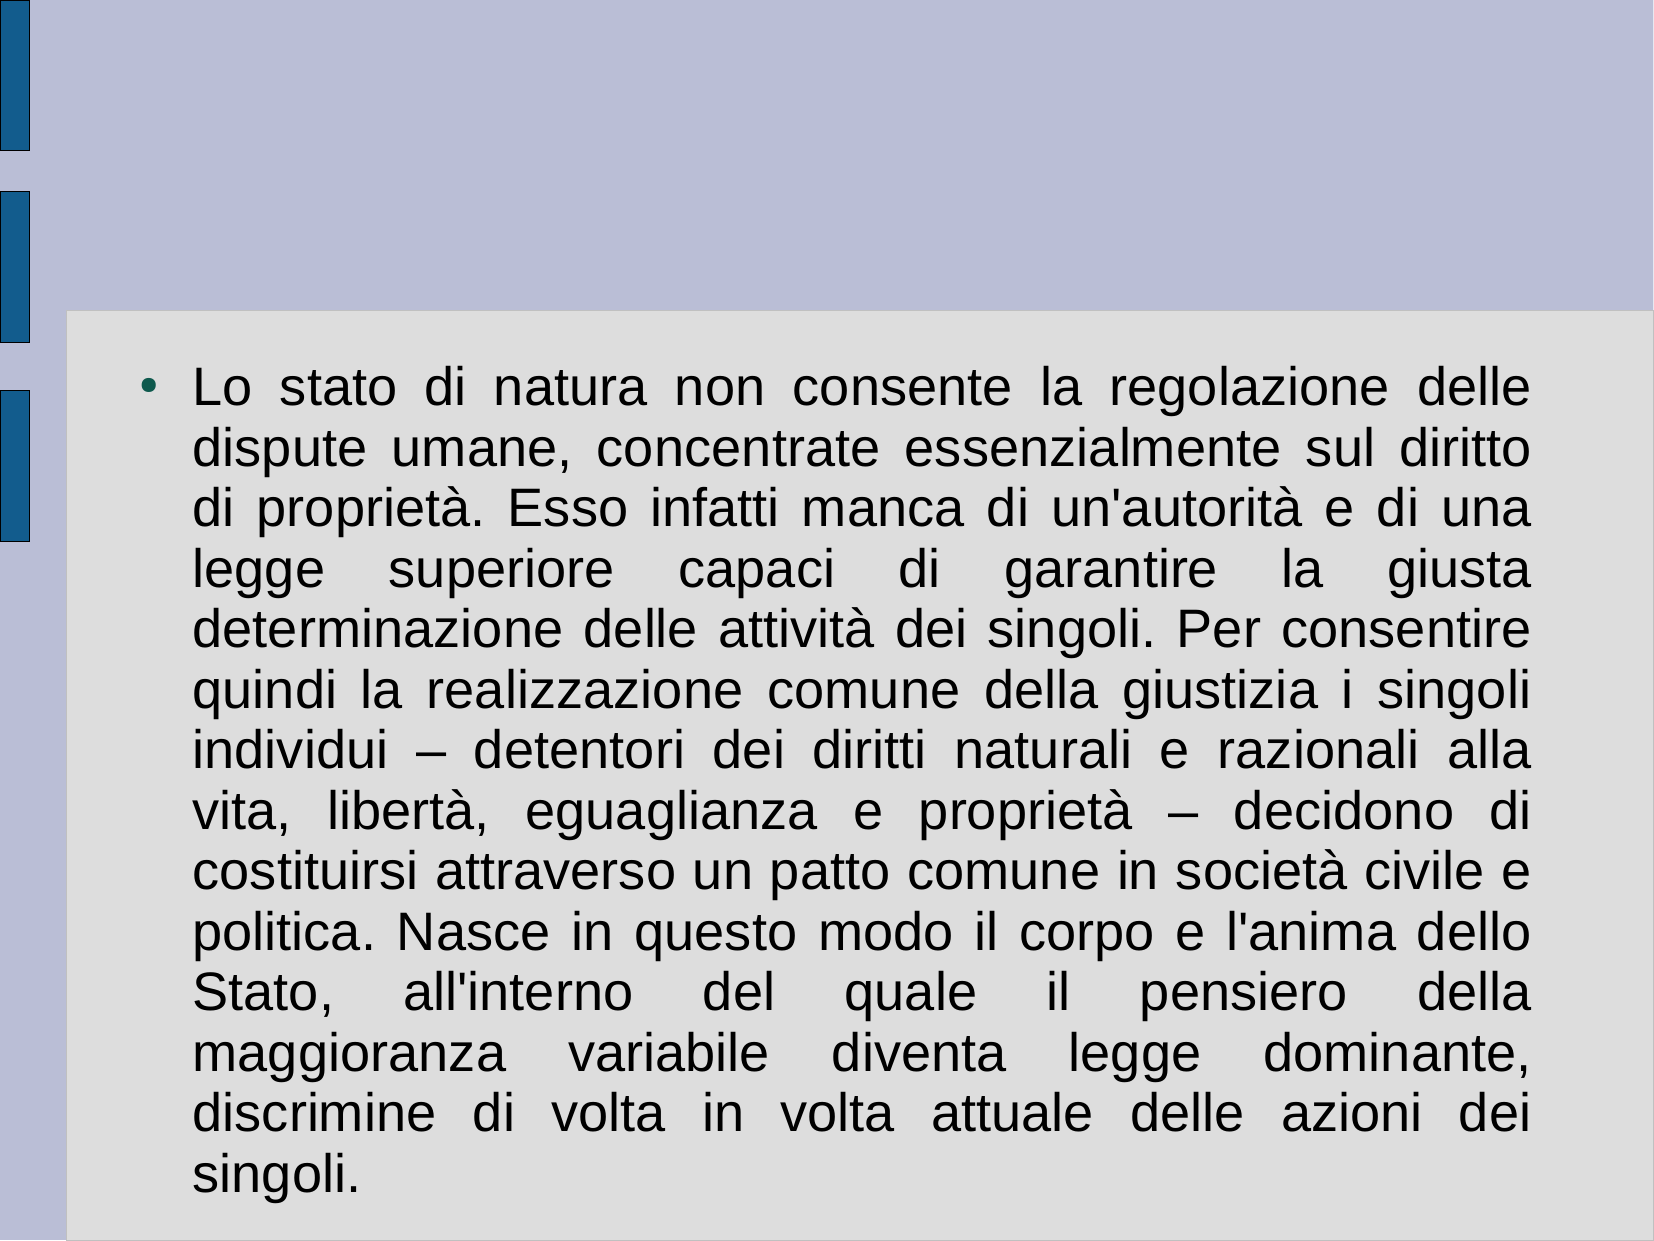

#
Lo stato di natura non consente la regolazione delle dispute umane, concentrate essenzialmente sul diritto di proprietà. Esso infatti manca di un'autorità e di una legge superiore capaci di garantire la giusta determinazione delle attività dei singoli. Per consentire quindi la realizzazione comune della giustizia i singoli individui – detentori dei diritti naturali e razionali alla vita, libertà, eguaglianza e proprietà – decidono di costituirsi attraverso un patto comune in società civile e politica. Nasce in questo modo il corpo e l'anima dello Stato, all'interno del quale il pensiero della maggioranza variabile diventa legge dominante, discrimine di volta in volta attuale delle azioni dei singoli.